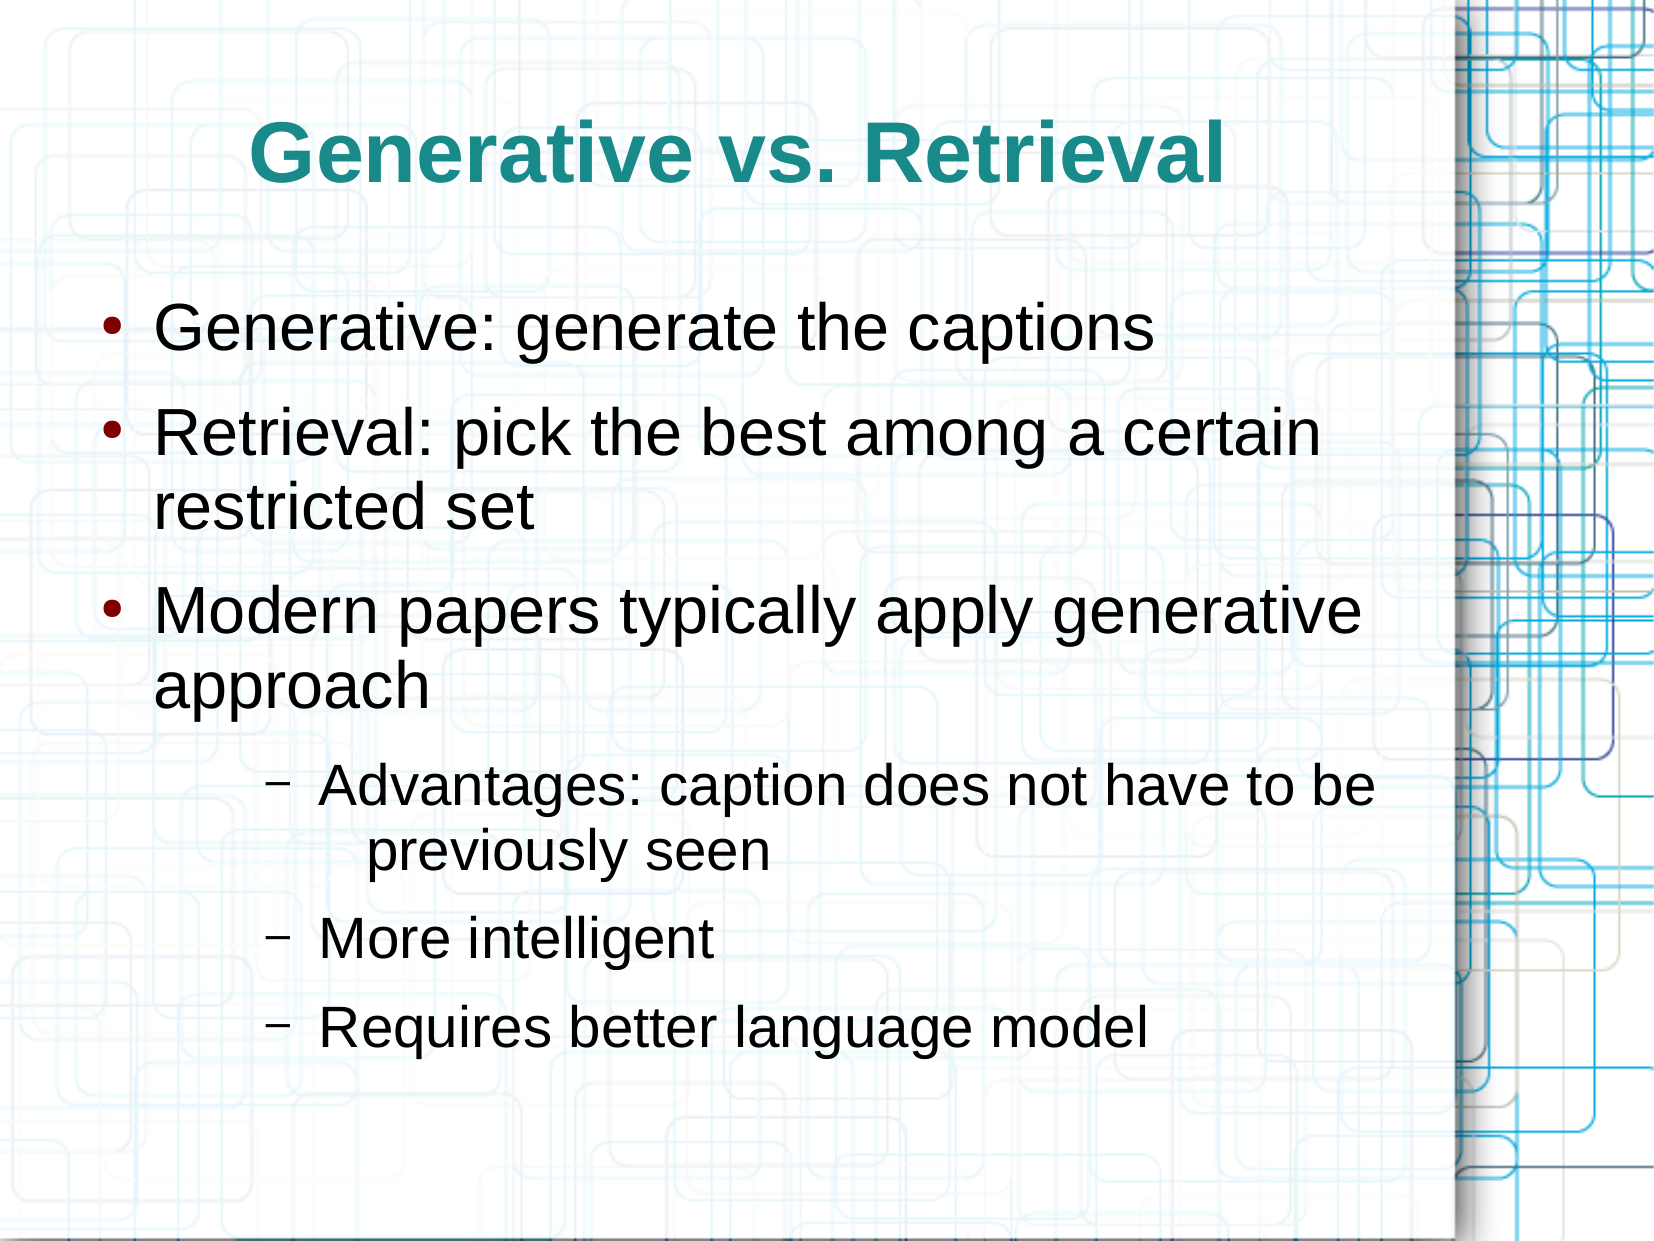

# Generative vs. Retrieval
Generative: generate the captions
Retrieval: pick the best among a certain restricted set
Modern papers typically apply generative approach
Advantages: caption does not have to be previously seen
More intelligent
Requires better language model